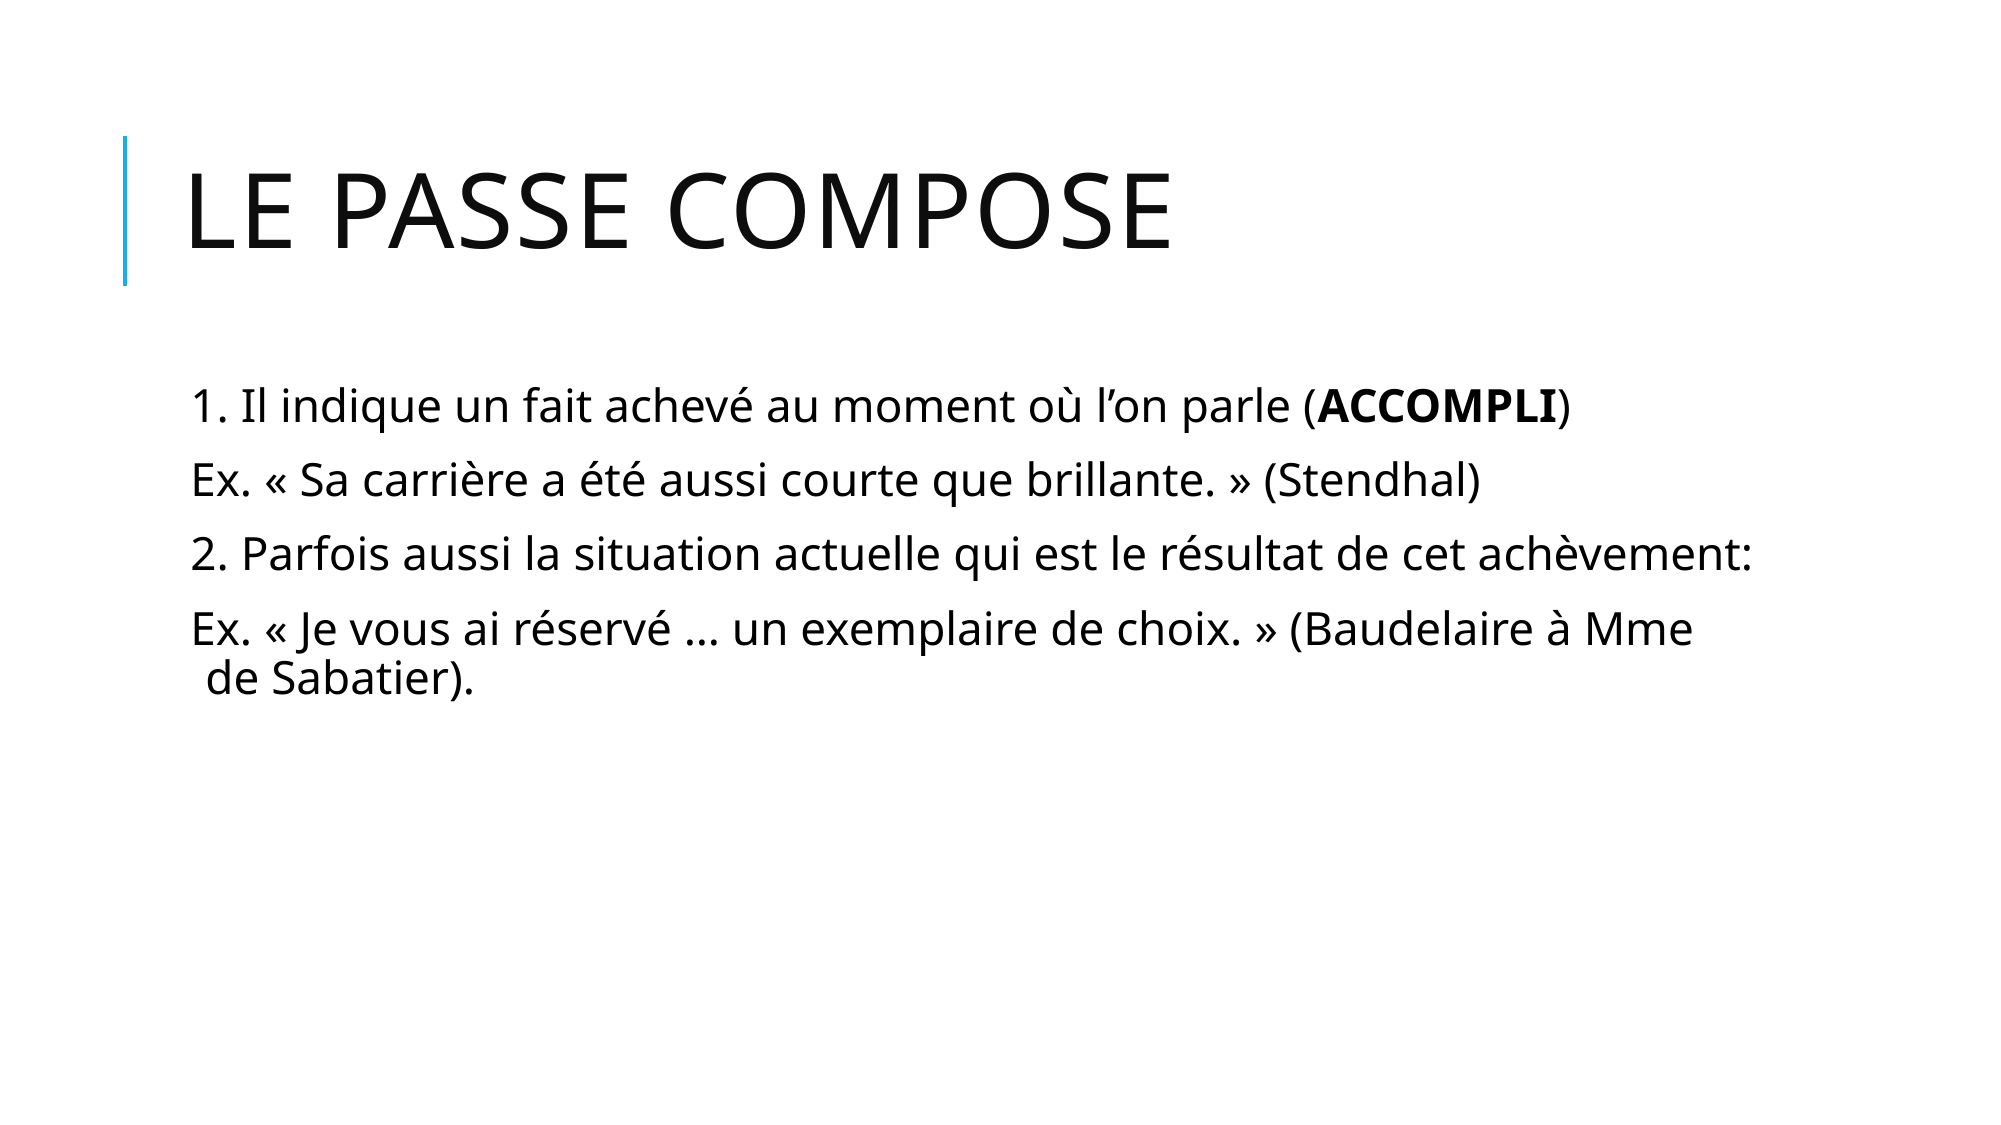

# LE PASSE COMPOSE
1. Il indique un fait achevé au moment où l’on parle (ACCOMPLI)
Ex. « Sa carrière a été aussi courte que brillante. » (Stendhal)
2. Parfois aussi la situation actuelle qui est le résultat de cet achèvement:
Ex. « Je vous ai réservé … un exemplaire de choix. » (Baudelaire à Mme de Sabatier).